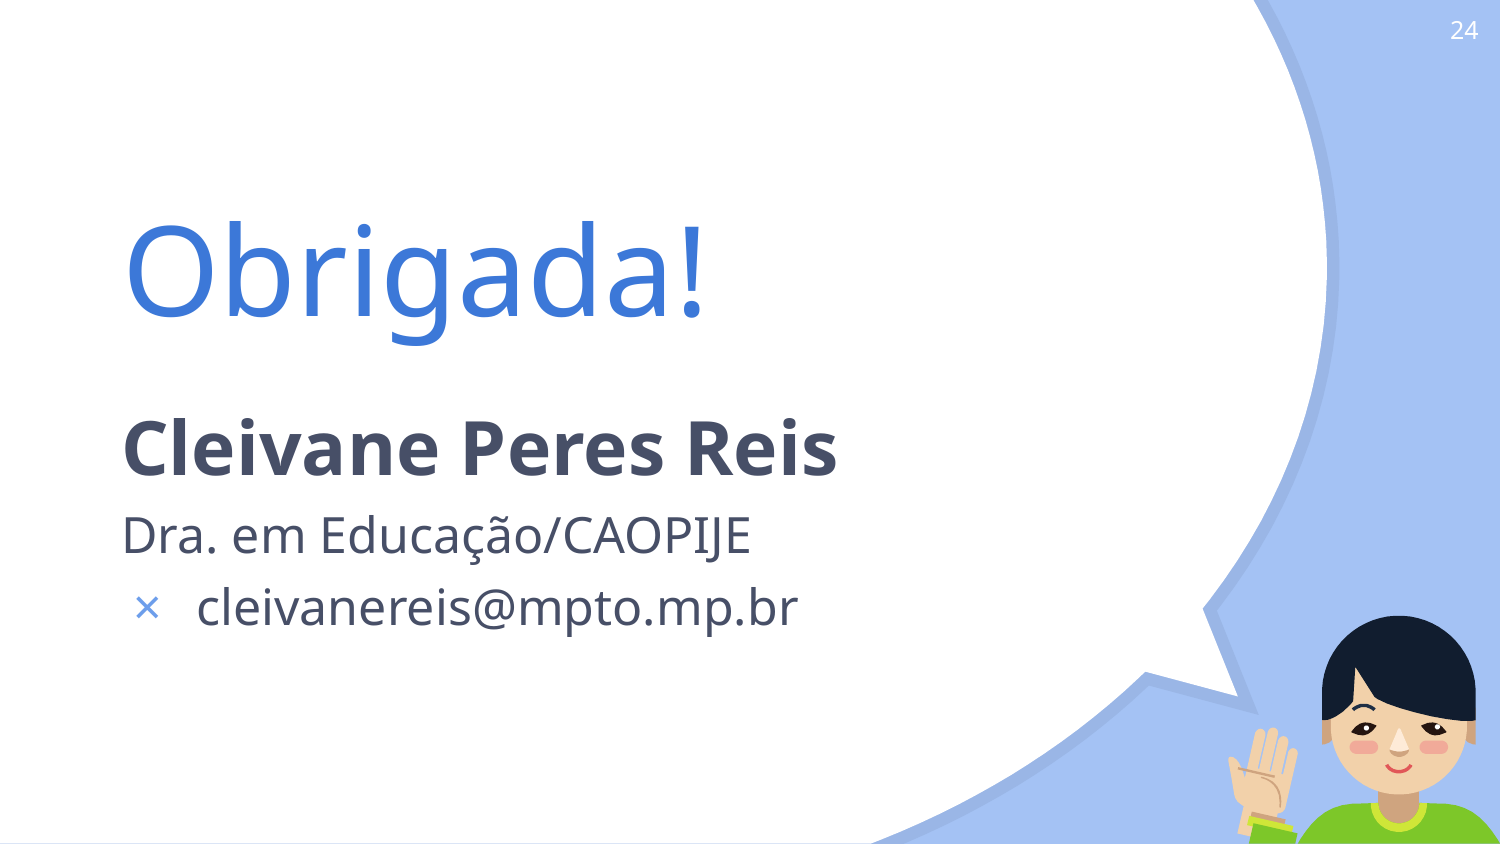

# Obrigada!
Cleivane Peres Reis
Dra. em Educação/CAOPIJE
cleivanereis@mpto.mp.br